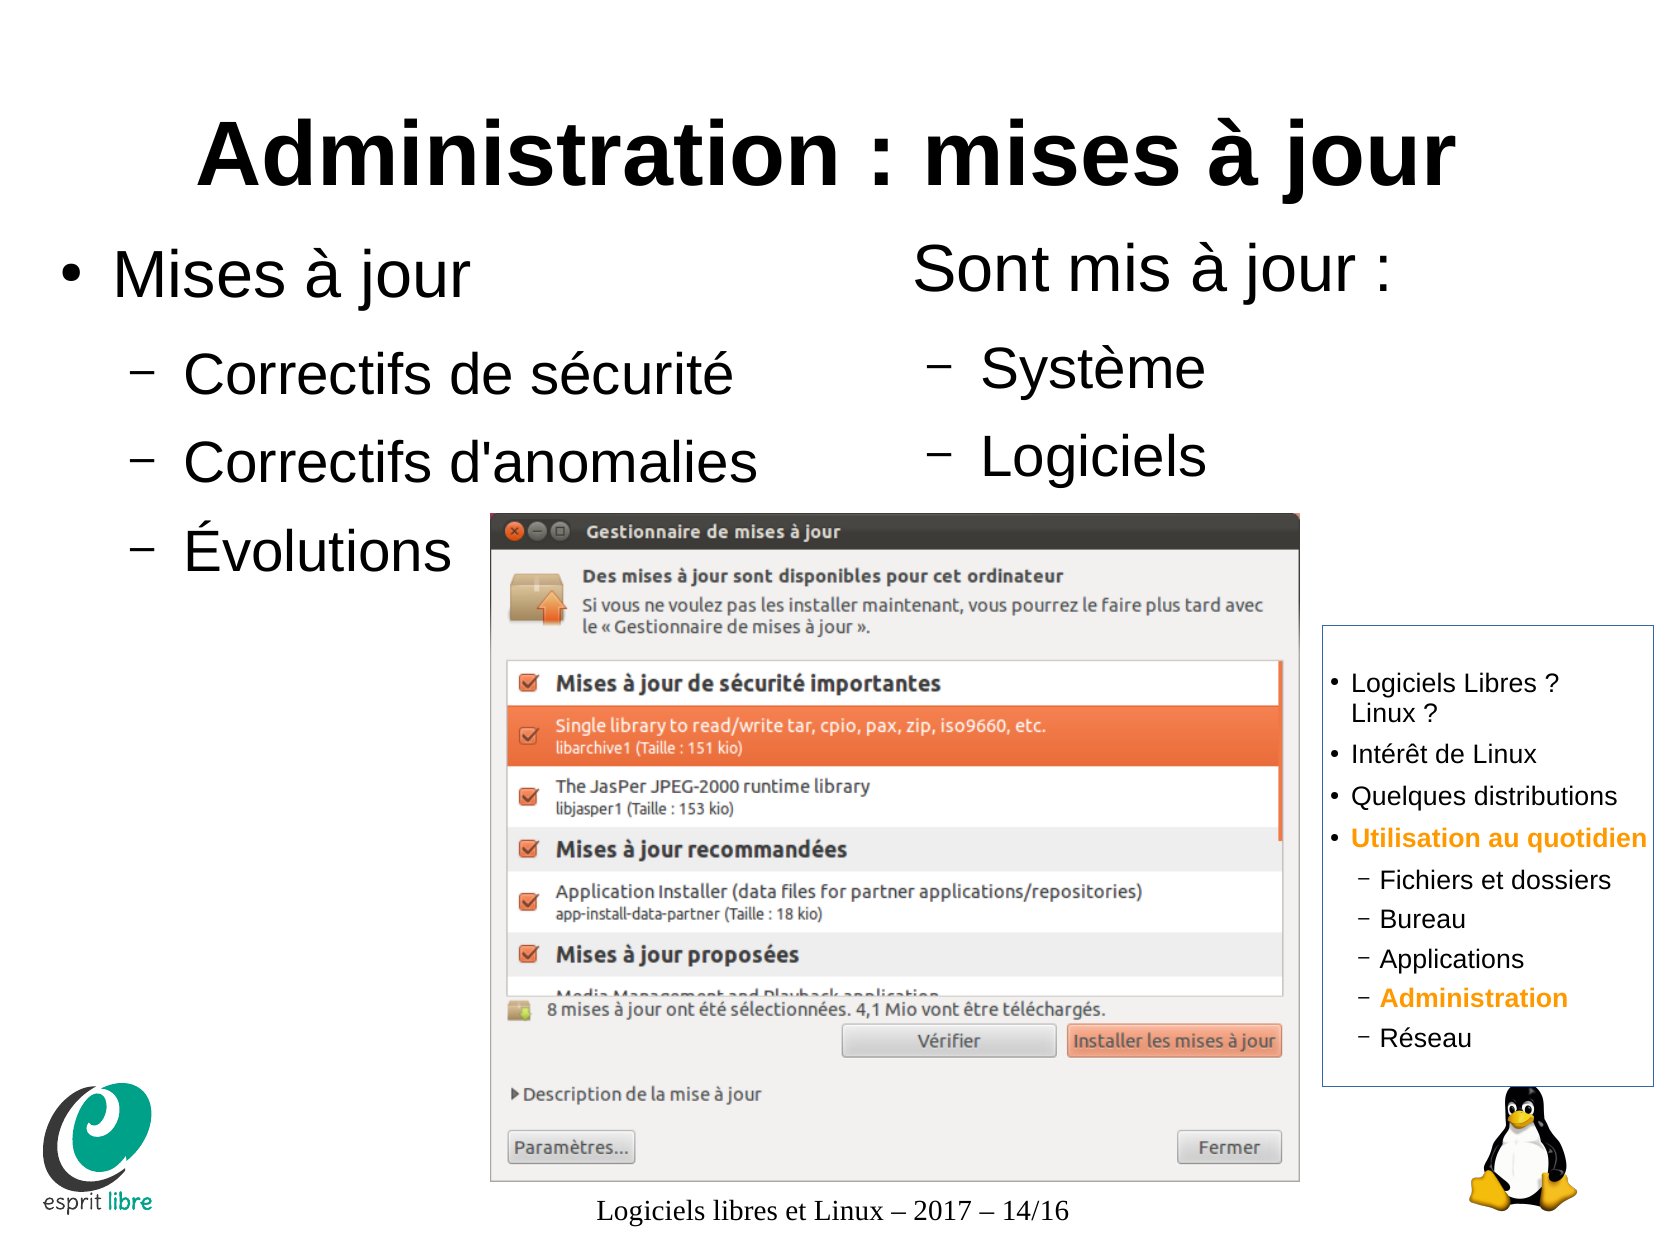

# Administration : mises à jour
 Sont mis à jour :
Système
Logiciels
Mises à jour
Correctifs de sécurité
Correctifs d'anomalies
Évolutions
Logiciels Libres ? Linux ?
Intérêt de Linux
Quelques distributions
Utilisation au quotidien
Fichiers et dossiers
Bureau
Applications
Administration
Réseau